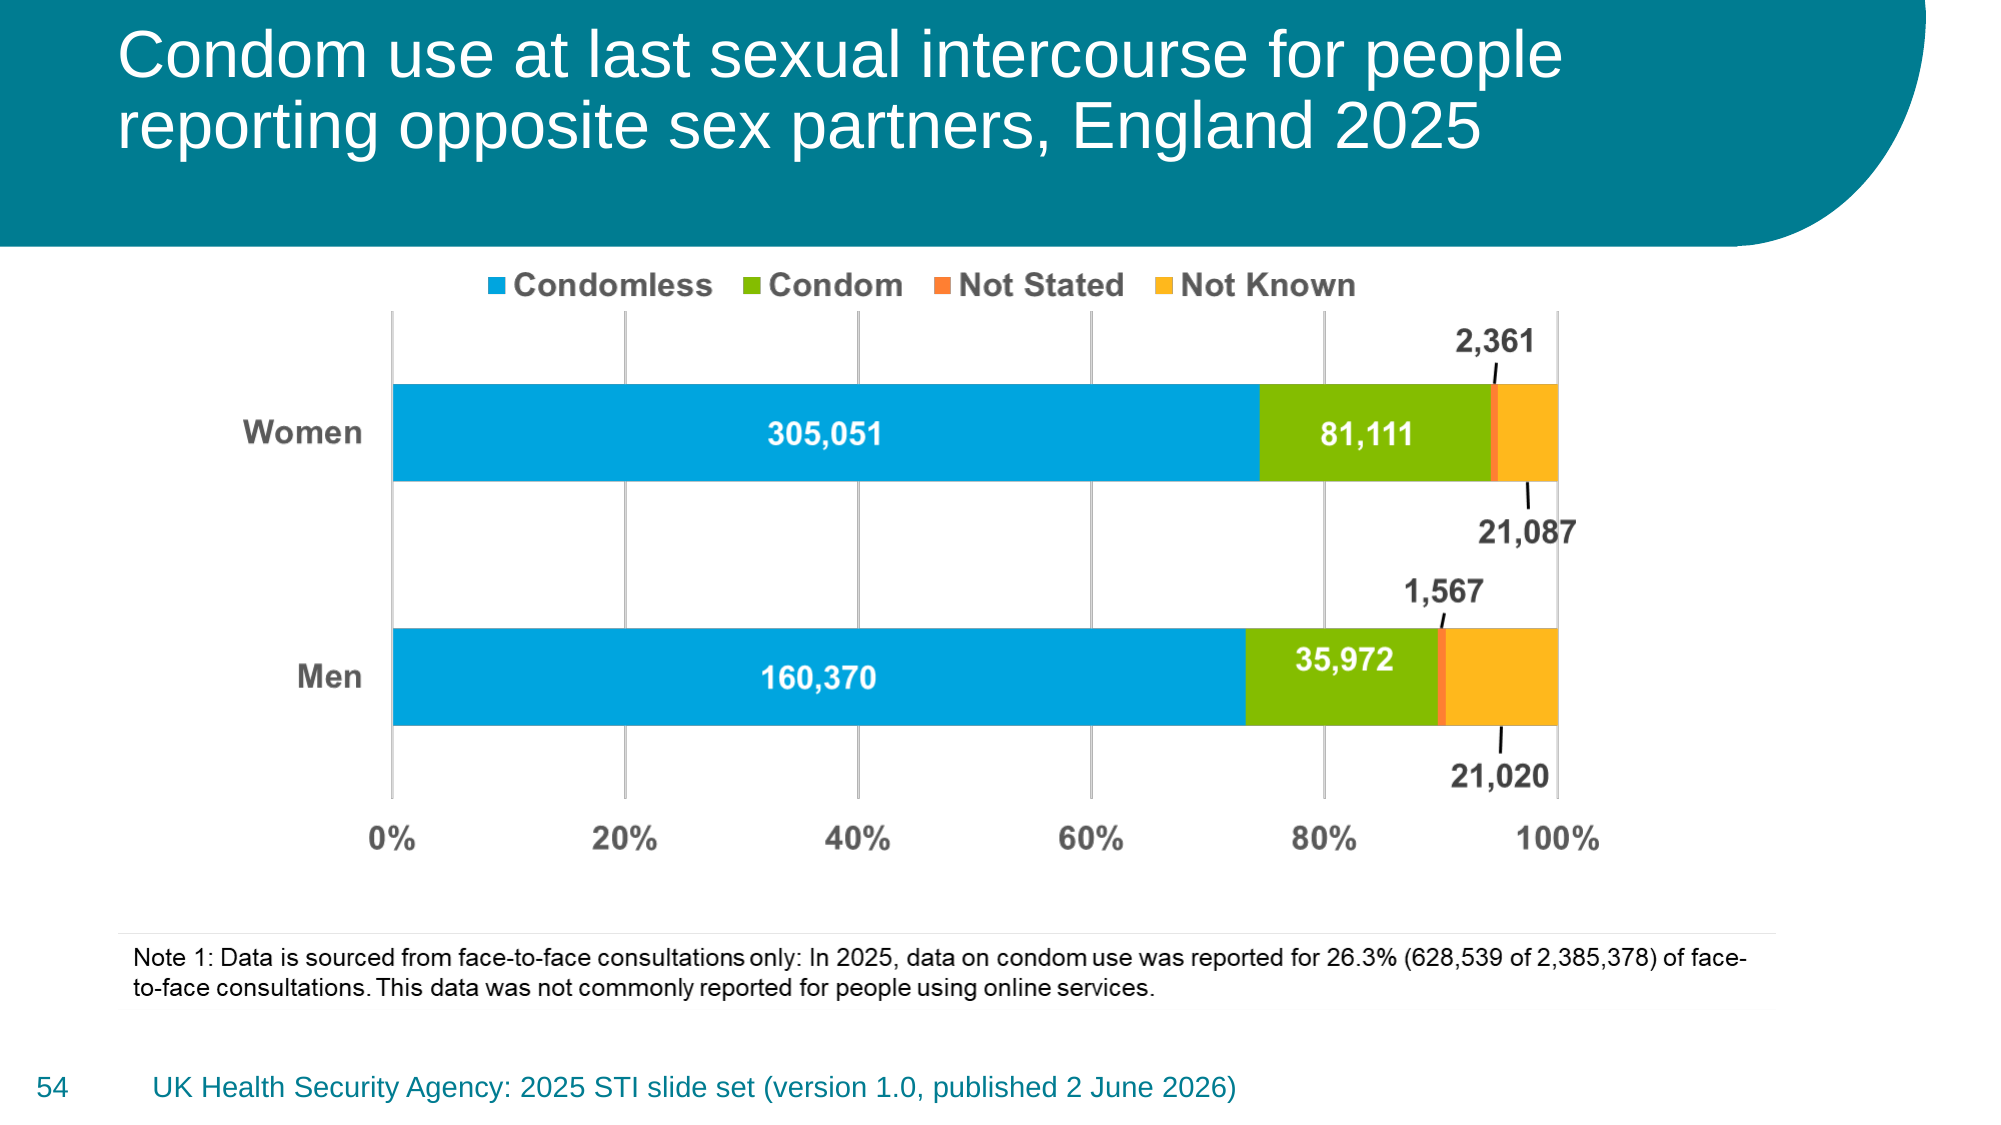

# Condom use at last sexual intercourse for people reporting opposite sex partners, England 2025
53
UK Health Security Agency: 2025 STI slide set (version 1.0, published 2 June 2026)